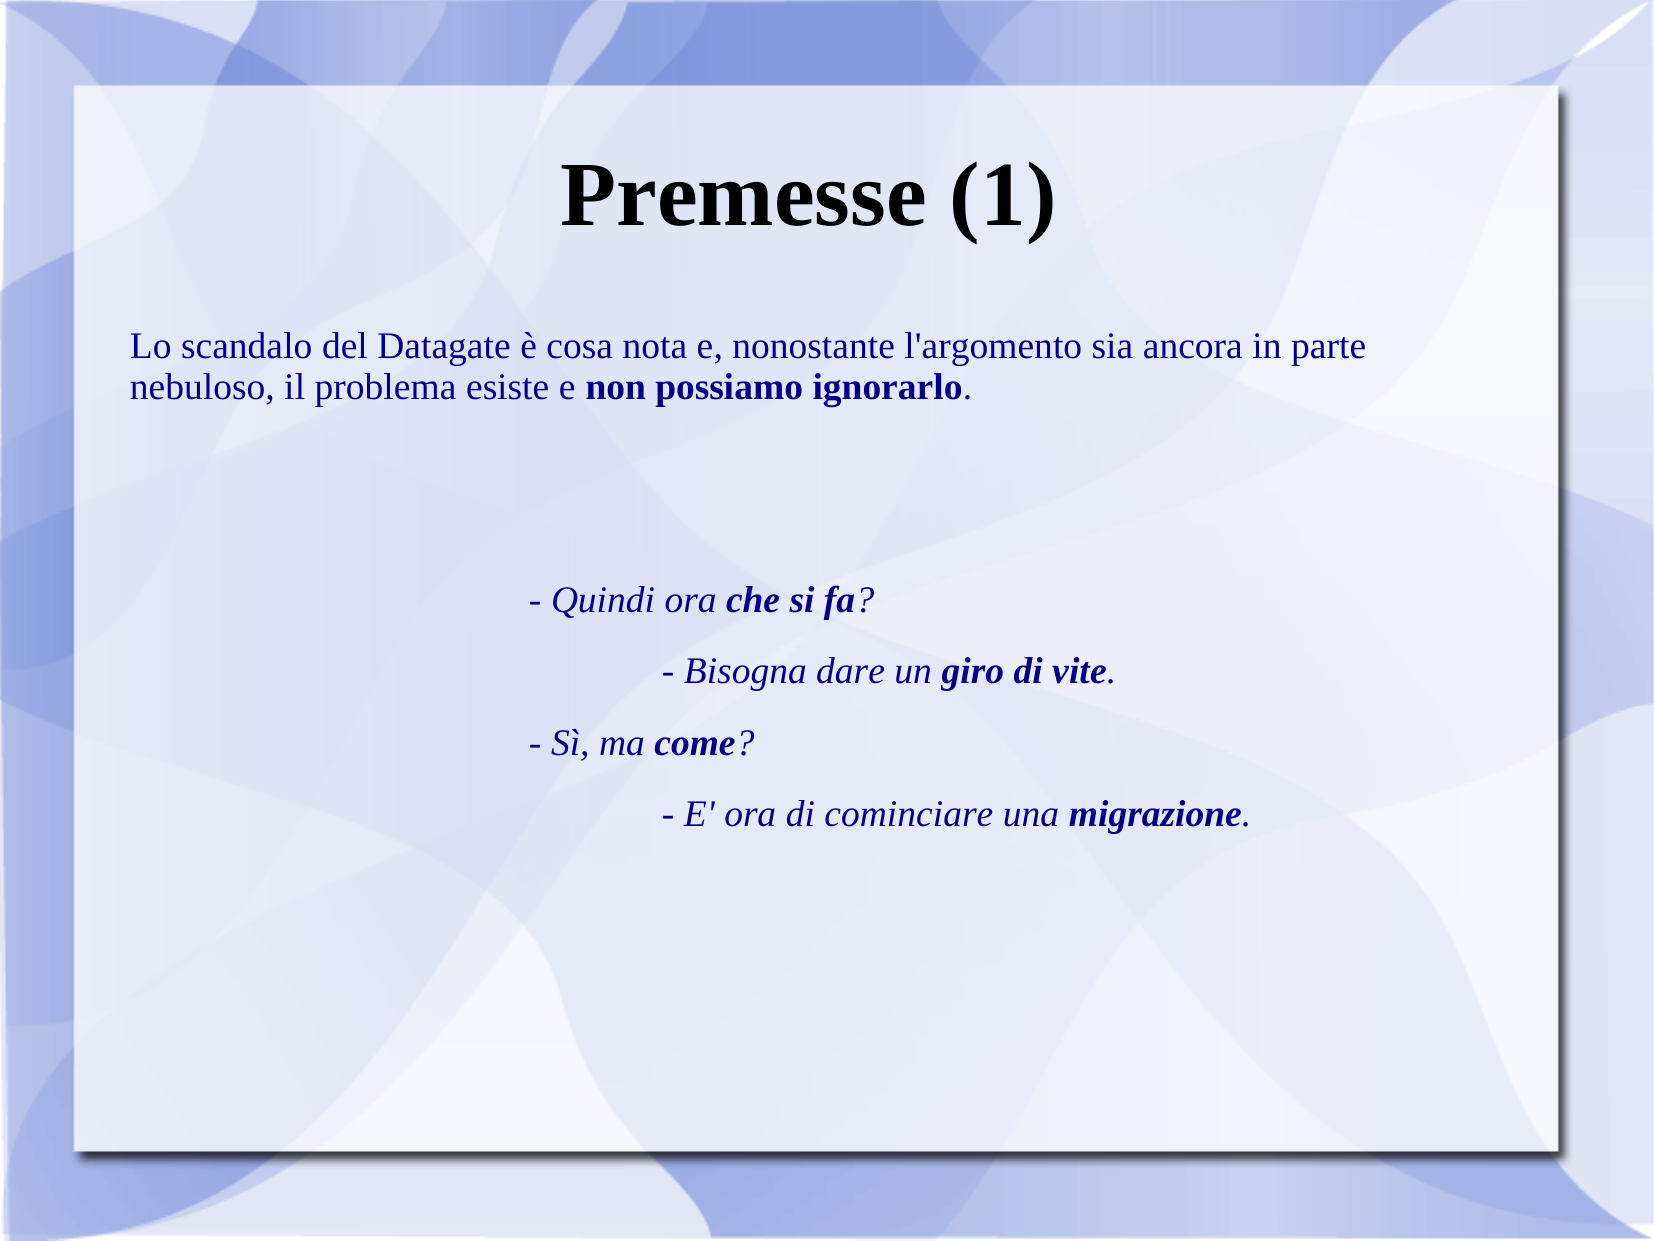

# Premesse (1)
Lo scandalo del Datagate è cosa nota e, nonostante l'argomento sia ancora in parte nebuloso, il problema esiste e non possiamo ignorarlo.
 - Quindi ora che si fa?
 - Bisogna dare un giro di vite.
 - Sì, ma come?
 - E' ora di cominciare una migrazione.